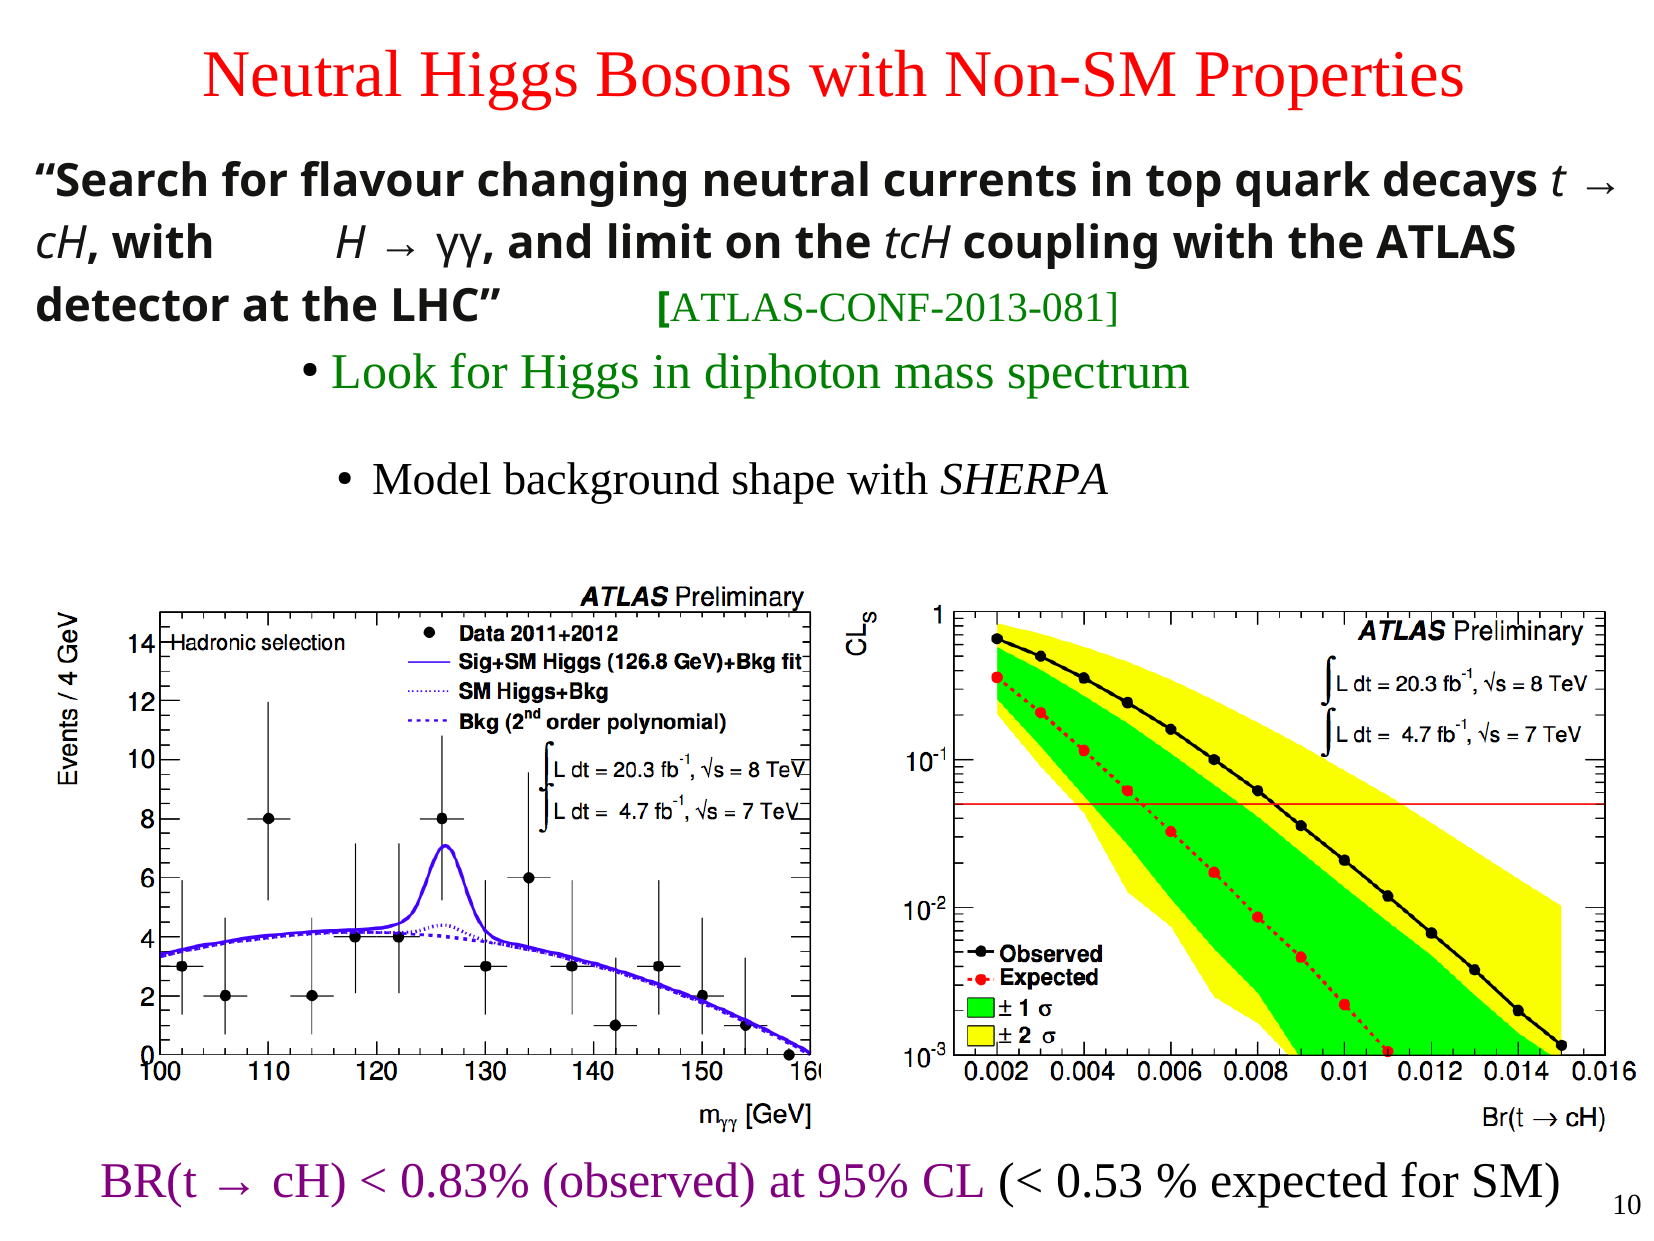

# Neutral Higgs Bosons with Non-SM Properties
“Search for flavour changing neutral currents in top quark decays t → cH, with H → γγ, and limit on the tcH coupling with the ATLAS detector at the LHC” [ATLAS-CONF-2013-081]
 Look for Higgs in diphoton mass spectrum
Model background shape with SHERPA
BR(t → cH) < 0.83% (observed) at 95% CL (< 0.53 % expected for SM)
10